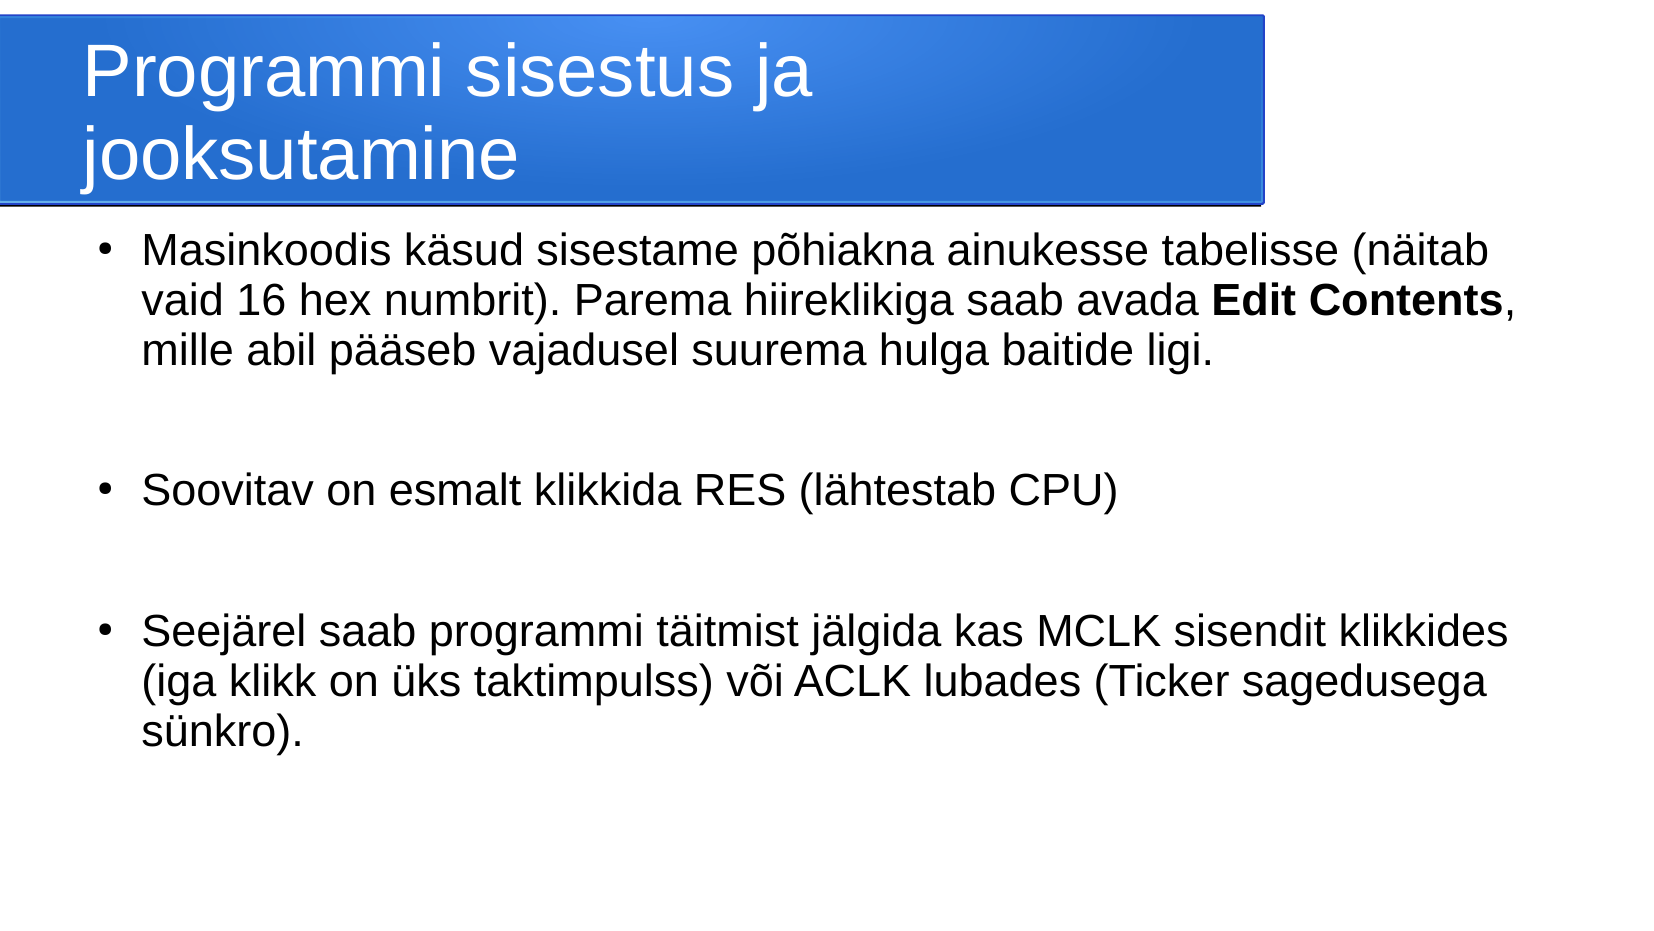

# Programmi sisestus ja jooksutamine
Masinkoodis käsud sisestame põhiakna ainukesse tabelisse (näitab vaid 16 hex numbrit). Parema hiireklikiga saab avada Edit Contents, mille abil pääseb vajadusel suurema hulga baitide ligi.
Soovitav on esmalt klikkida RES (lähtestab CPU)
Seejärel saab programmi täitmist jälgida kas MCLK sisendit klikkides (iga klikk on üks taktimpulss) või ACLK lubades (Ticker sagedusega sünkro).